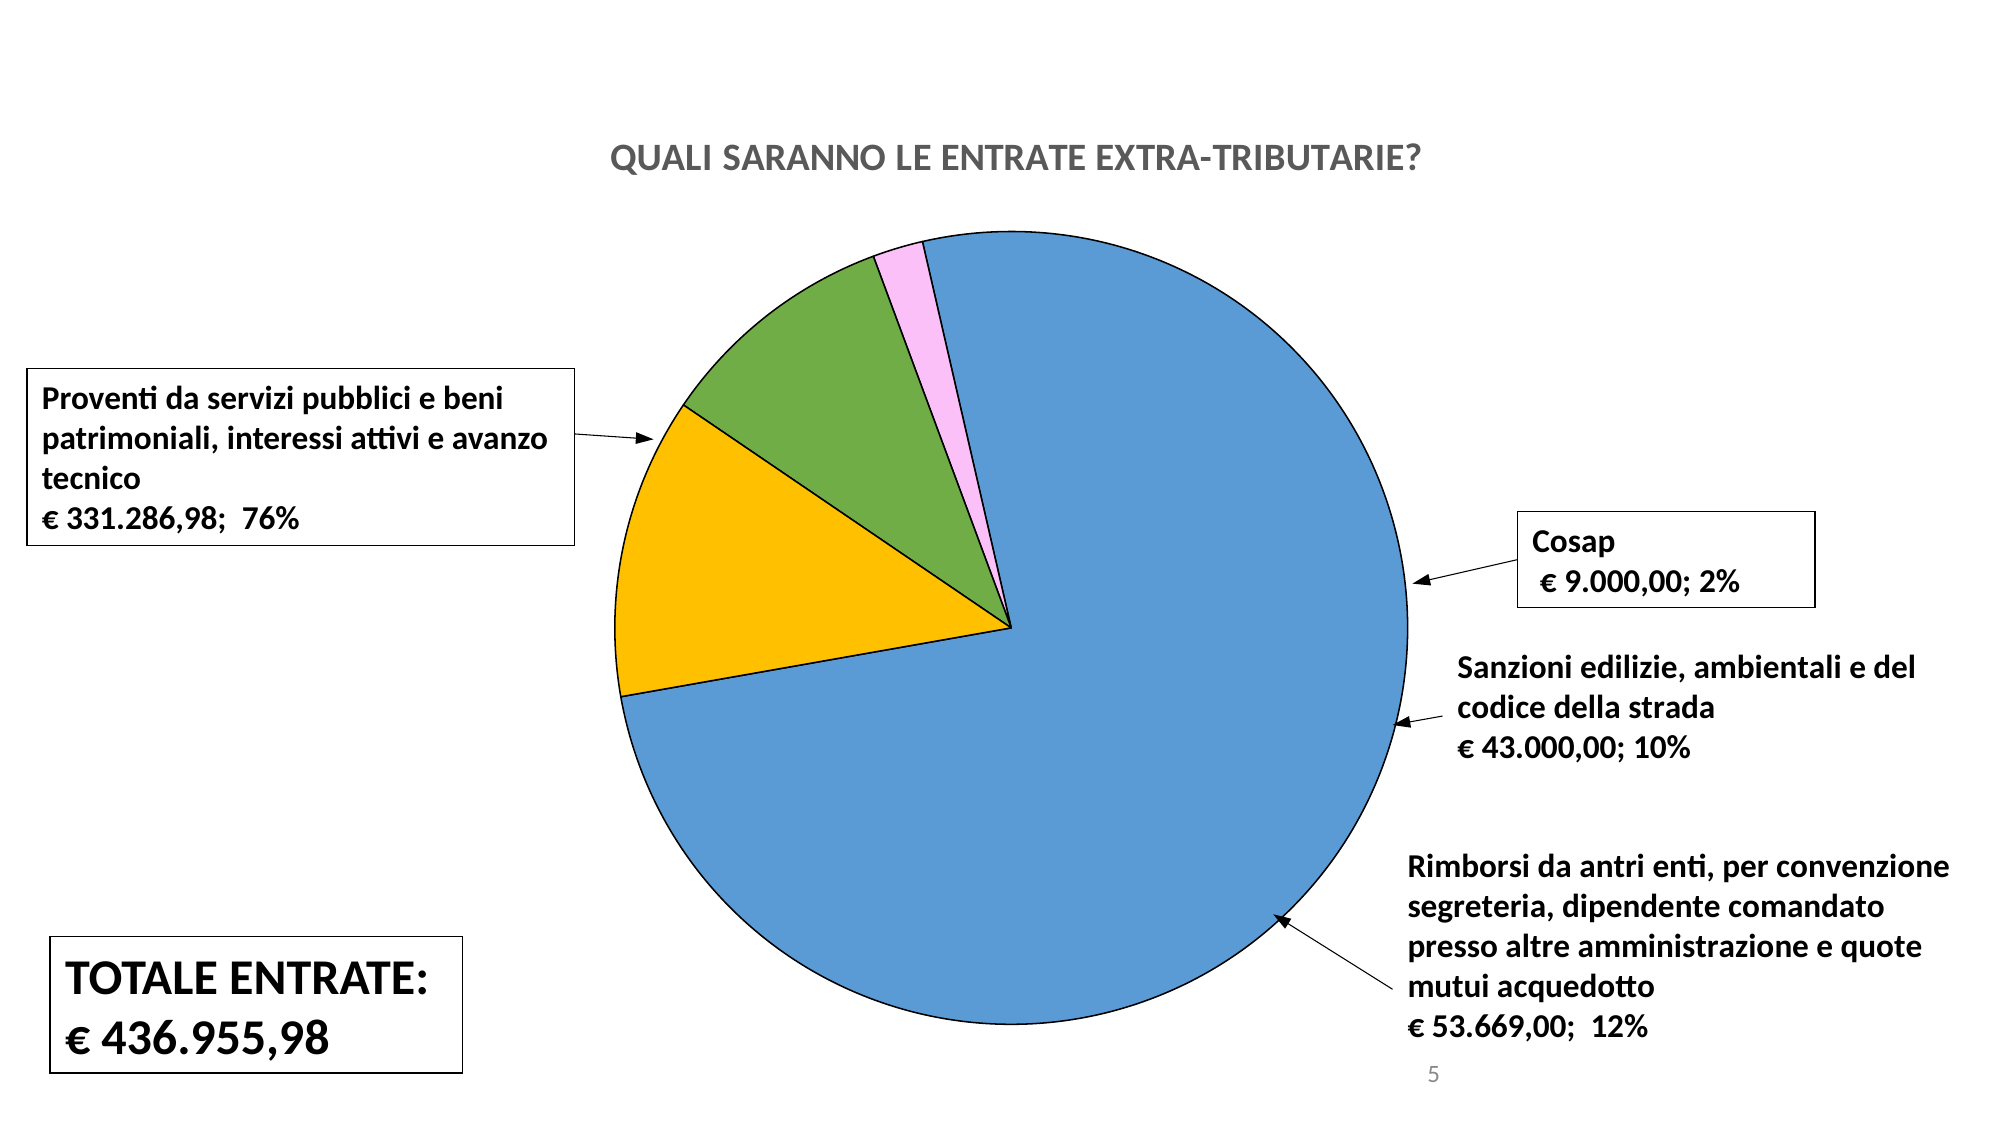

### Chart: QUALI SARANNO LE ENTRATE EXTRA-TRIBUTARIE?
| Category | QUALI SARANNO LE ENTRATE EXTRA-TRIBUTARIE? |
|---|---|
| PROVENTI DA SERVIZI PUBBLICI, BENI PATRIMONIALI, INTERESSI ATTIVI E AVANZO TECNICO | 331286.98 |
| COSAP | 9000.0 |
| SANZIONI EDILIZIE, AMBIENTALI E DEL CODICE DELLA STRADA | 43000.0 |
| RIMBORSI DA ALTRI ENTI, PER CONVENZIONE SEGRETERIA, DIPENDENTE COMANDATO PRESSO ALTRA AMMINISTRAZIONE E QUOTE MUTUI ACQUEDOTTI | 53669.0 |Sanzioni edilizie, ambientali e del codice della strada
€ 43.000,00; 10%
Rimborsi da antri enti, per convenzione segreteria, dipendente comandato presso altre amministrazione e quote mutui acquedotto
€ 53.669,00; 12%
Proventi da servizi pubblici e beni patrimoniali, interessi attivi e avanzo tecnico
€ 331.286,98; 76%
Cosap
 € 9.000,00; 2%
TOTALE ENTRATE: € 436.955,98